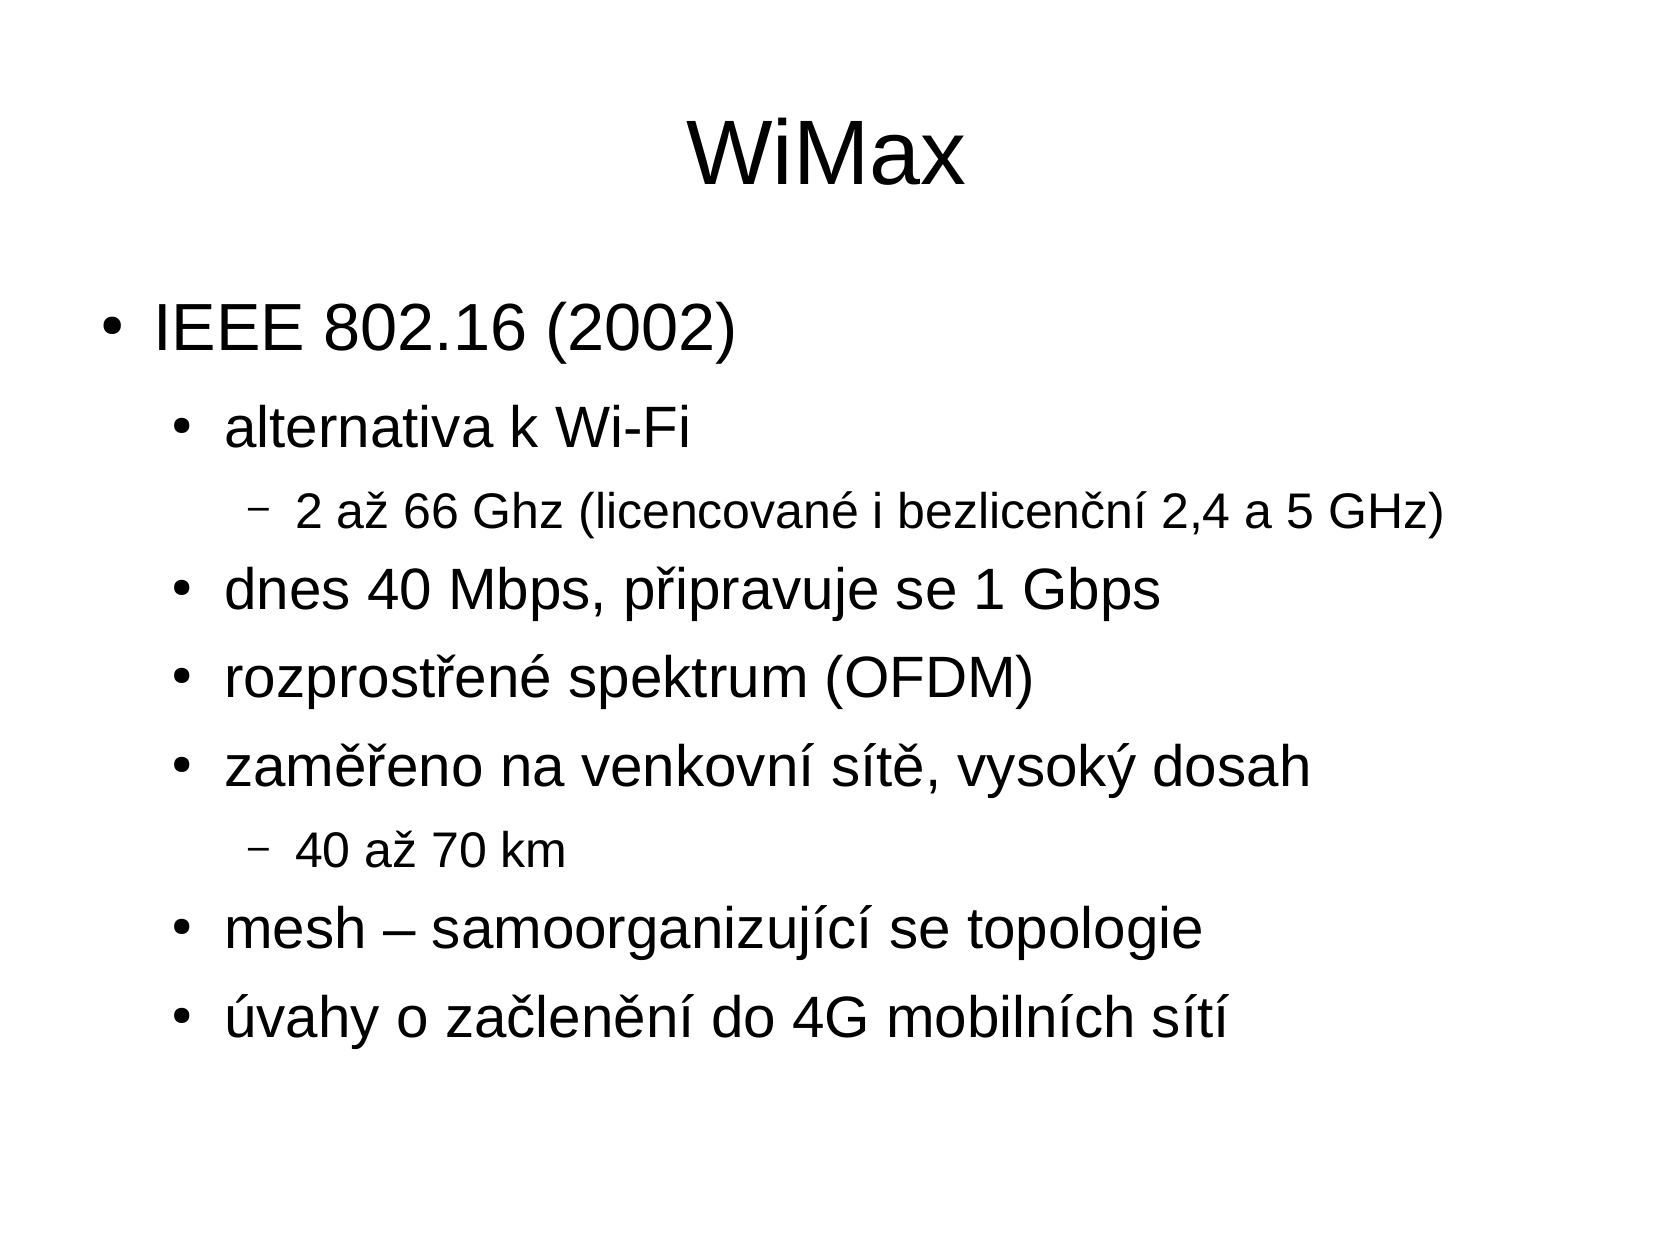

# WiMax
IEEE 802.16 (2002)
alternativa k Wi-Fi
2 až 66 Ghz (licencované i bezlicenční 2,4 a 5 GHz)
dnes 40 Mbps, připravuje se 1 Gbps
rozprostřené spektrum (OFDM)
zaměřeno na venkovní sítě, vysoký dosah
40 až 70 km
mesh – samoorganizující se topologie
úvahy o začlenění do 4G mobilních sítí